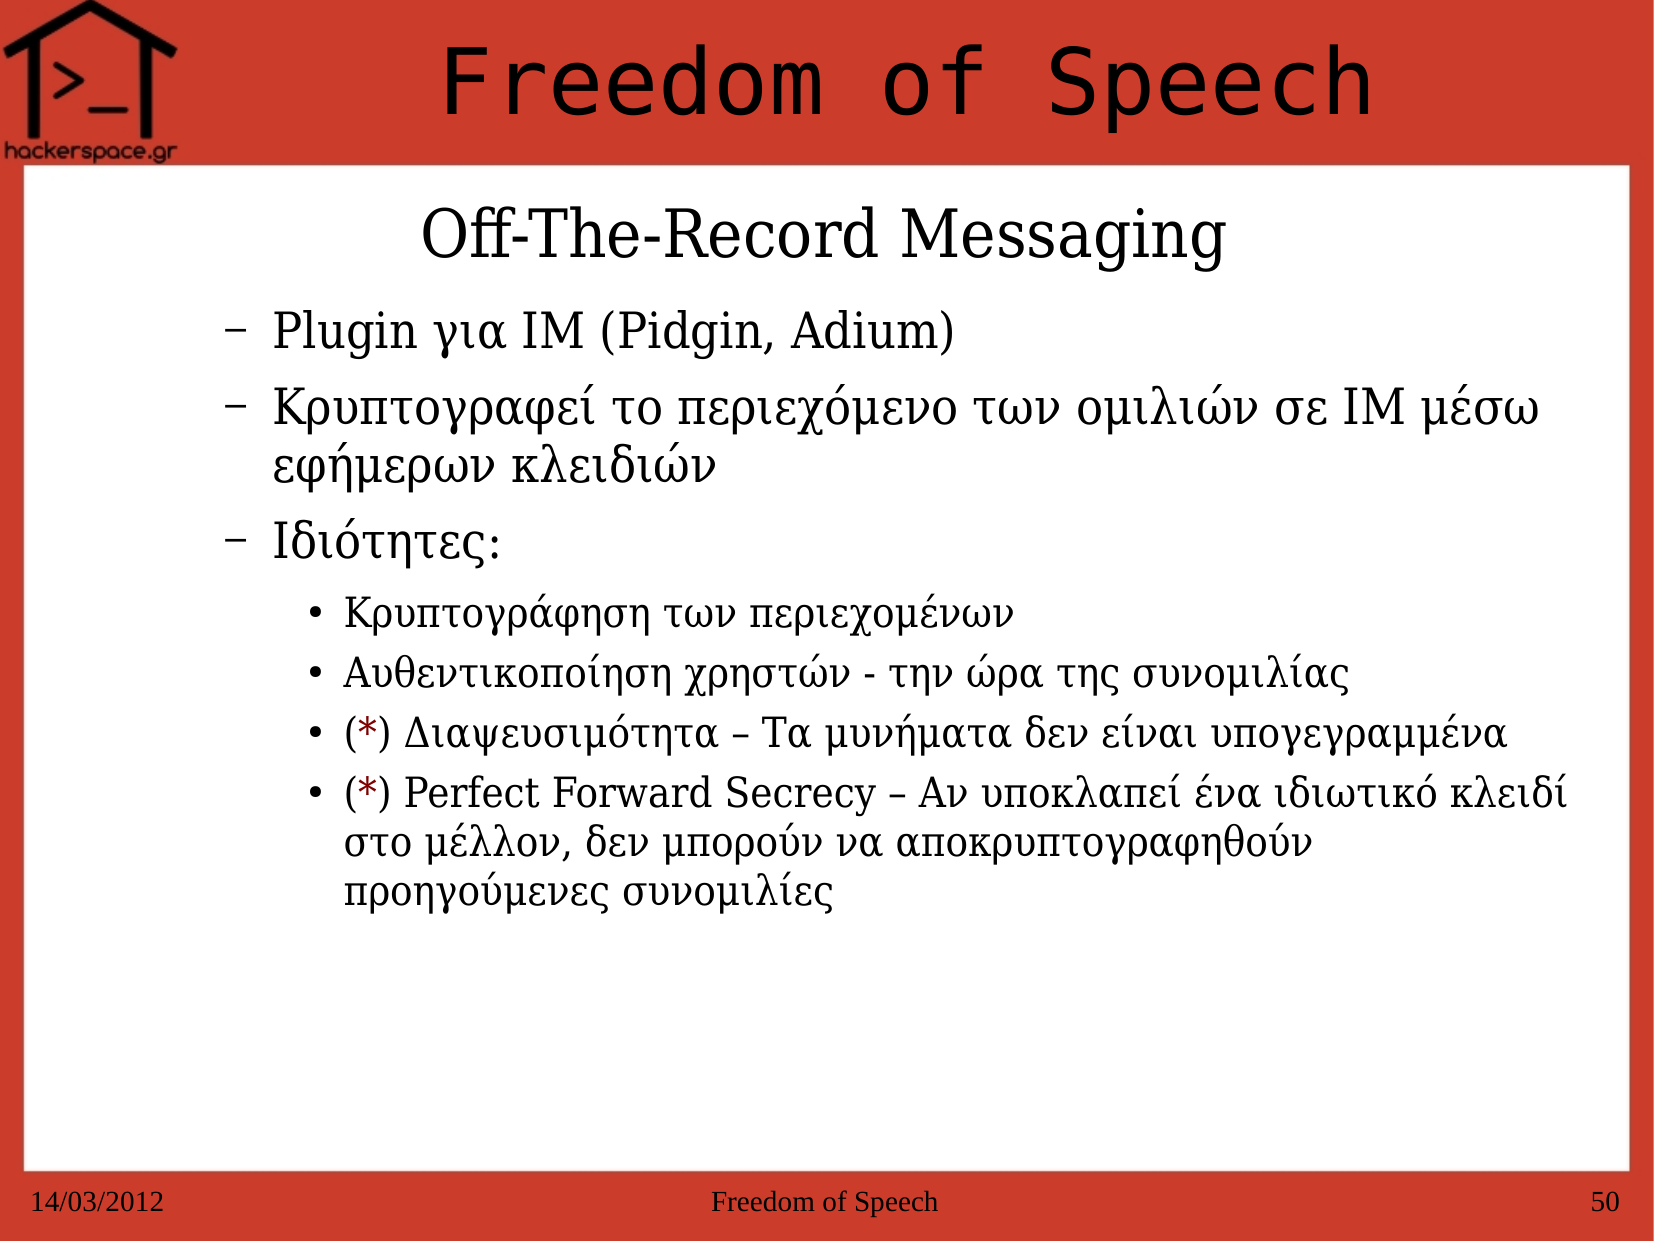

# Freedom of Speech
Off-The-Record Messaging
Plugin για IM (Pidgin, Adium)
Κρυπτογραφεί το περιεχόμενο των ομιλιών σε IM μέσω εφήμερων κλειδιών
Ιδιότητες:
Κρυπτογράφηση των περιεχομένων
Αυθεντικοποίηση χρηστών - την ώρα της συνομιλίας
(*) Διαψευσιμότητα – Τα μυνήματα δεν είναι υπογεγραμμένα
(*) Perfect Forward Secrecy – Αν υποκλαπεί ένα ιδιωτικό κλειδί στο μέλλον, δεν μπορούν να αποκρυπτογραφηθούν προηγούμενες συνομιλίες
14/03/2012
Freedom of Speech
50